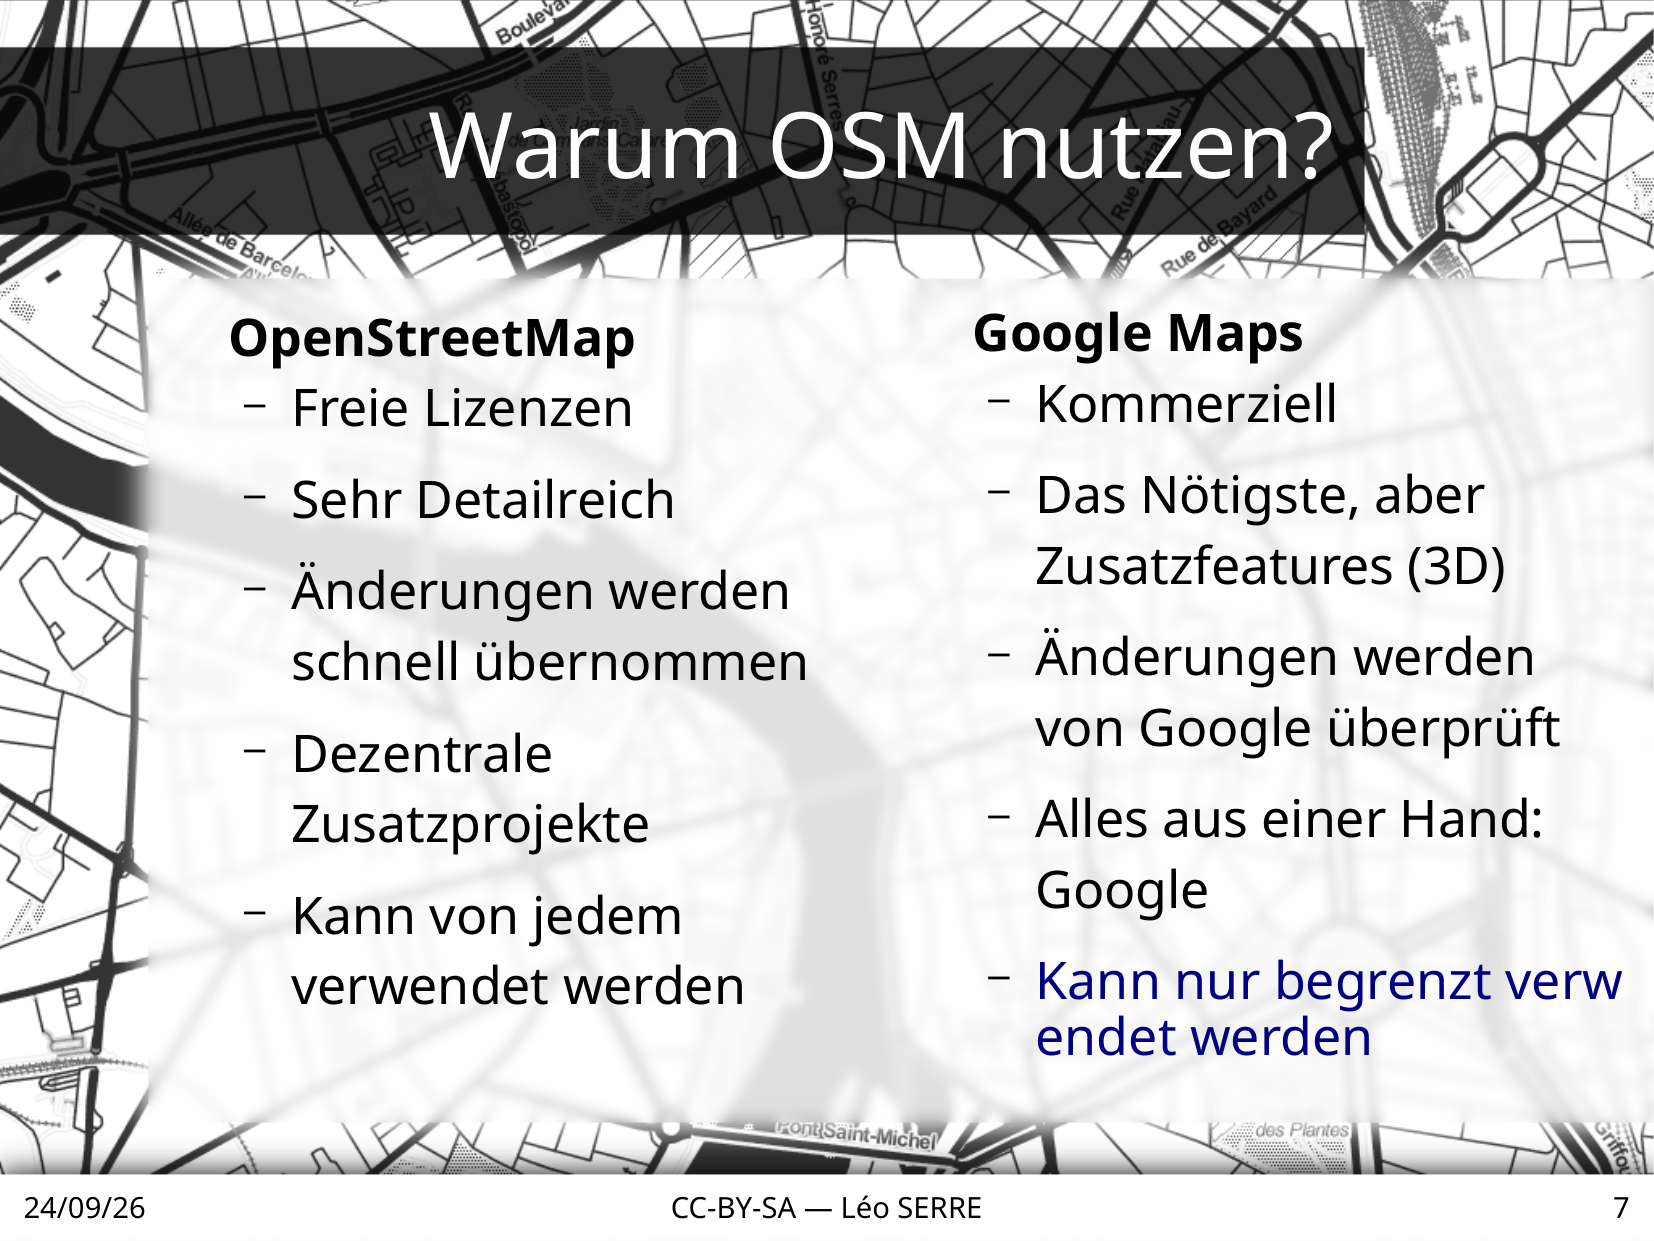

# Warum OSM nutzen?
Google Maps
Kommerziell
Das Nötigste, aber Zusatzfeatures (3D)
Änderungen werden von Google überprüft
Alles aus einer Hand: Google
Kann nur begrenzt verwendet werden
OpenStreetMap
Freie Lizenzen
Sehr Detailreich
Änderungen werden schnell übernommen
Dezentrale Zusatzprojekte
Kann von jedem verwendet werden
CC-BY-SA — Léo SERRE
7